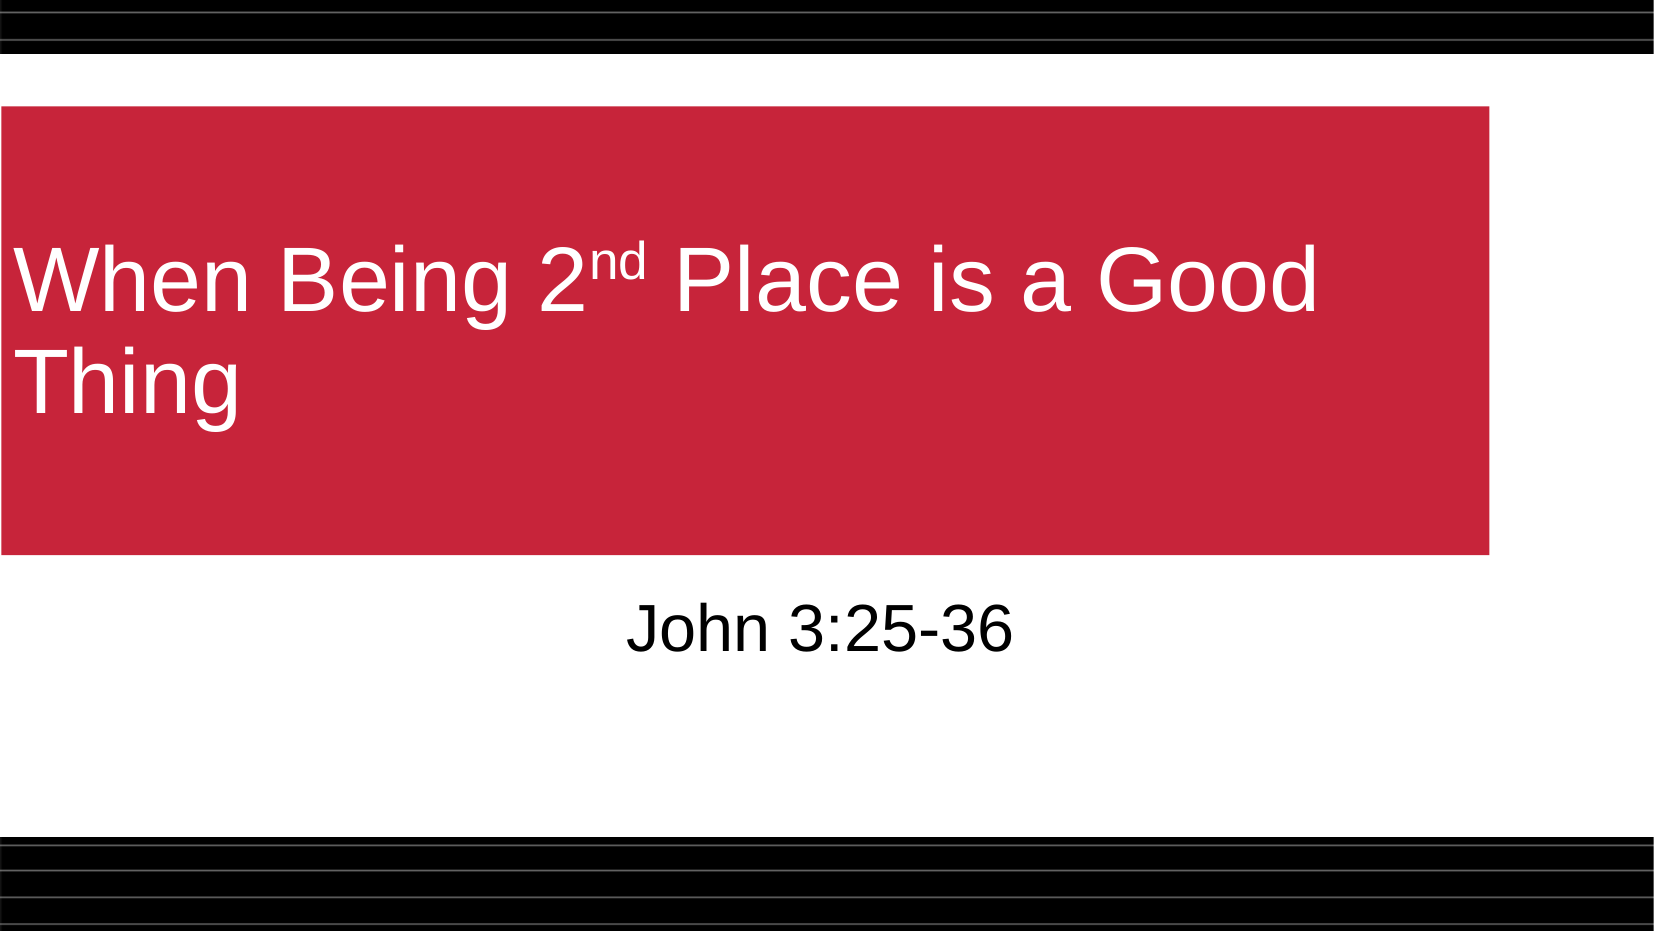

# When Being 2nd Place is a Good Thing
John 3:25-36